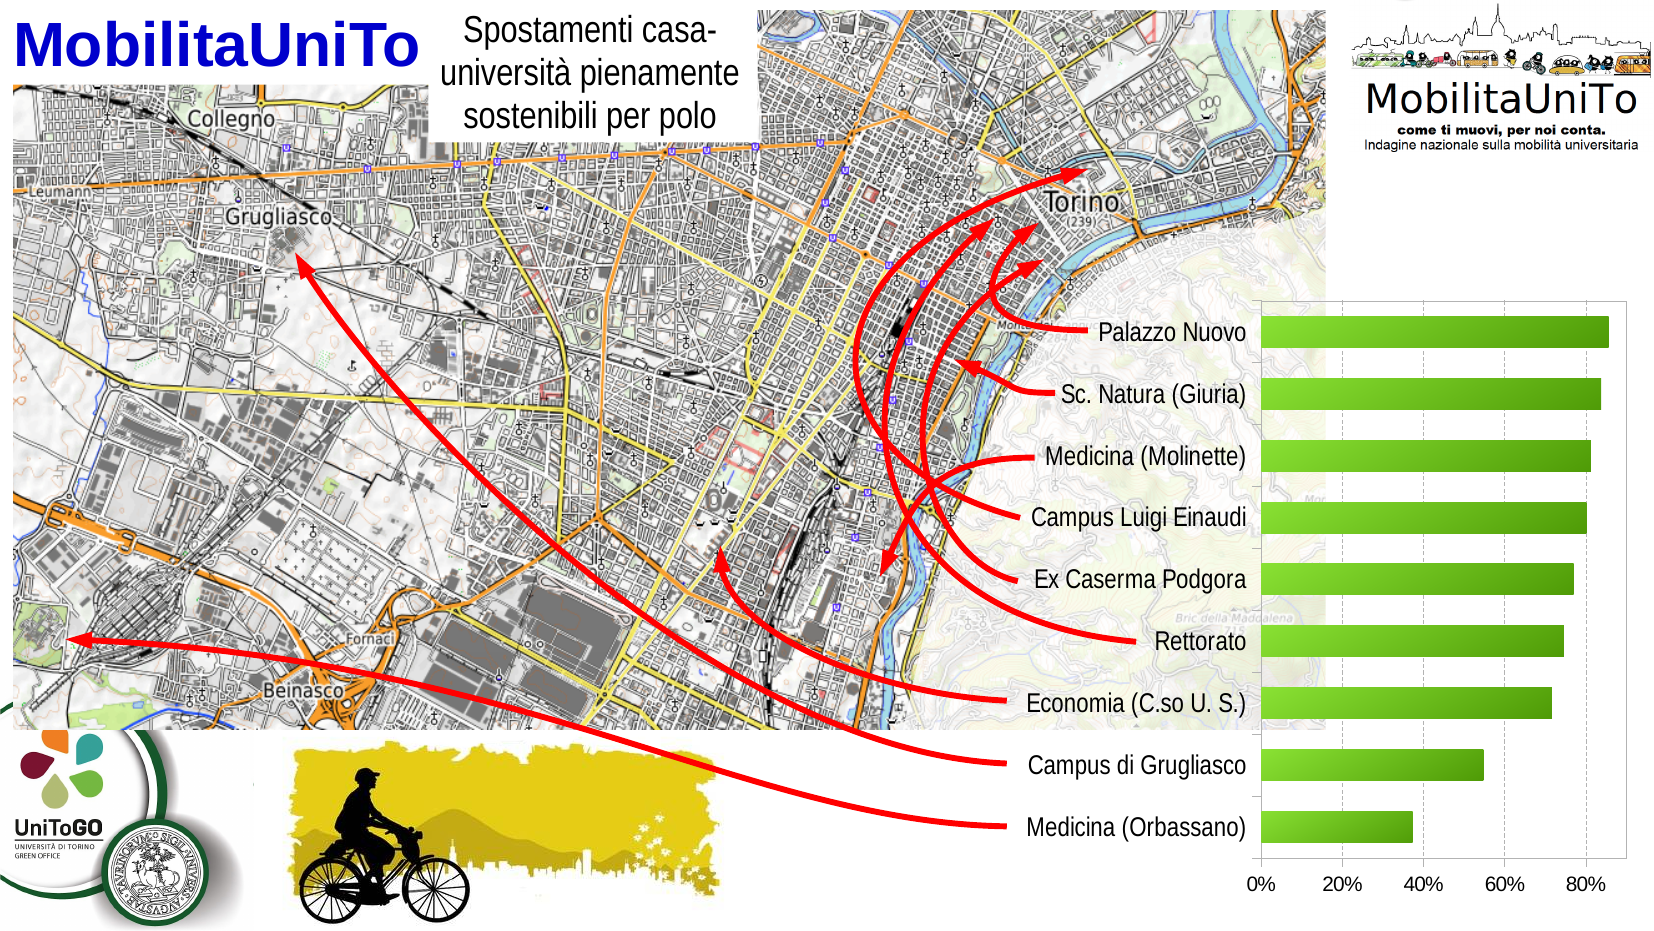

MobilitaUniTo
Spostamenti casa-università pienamente sostenibili per polo
### Chart
| Category | Pienamente sostenibile |
|---|---|
| Medicina (Orbassano) | 0.372434017595308 |
| Campus di Grugliasco | 0.547069271758437 |
| Economia (C.so U. S.) | 0.715574263379435 |
| Rettorato | 0.744827586206897 |
| Ex Caserma Podgora | 0.769230769230769 |
| Campus Luigi Einaudi | 0.800279329608938 |
| Medicina (Molinette) | 0.811550151975684 |
| Sc. Natura (Giuria) | 0.836918806384455 |
| Palazzo Nuovo | 0.855244755244755 |